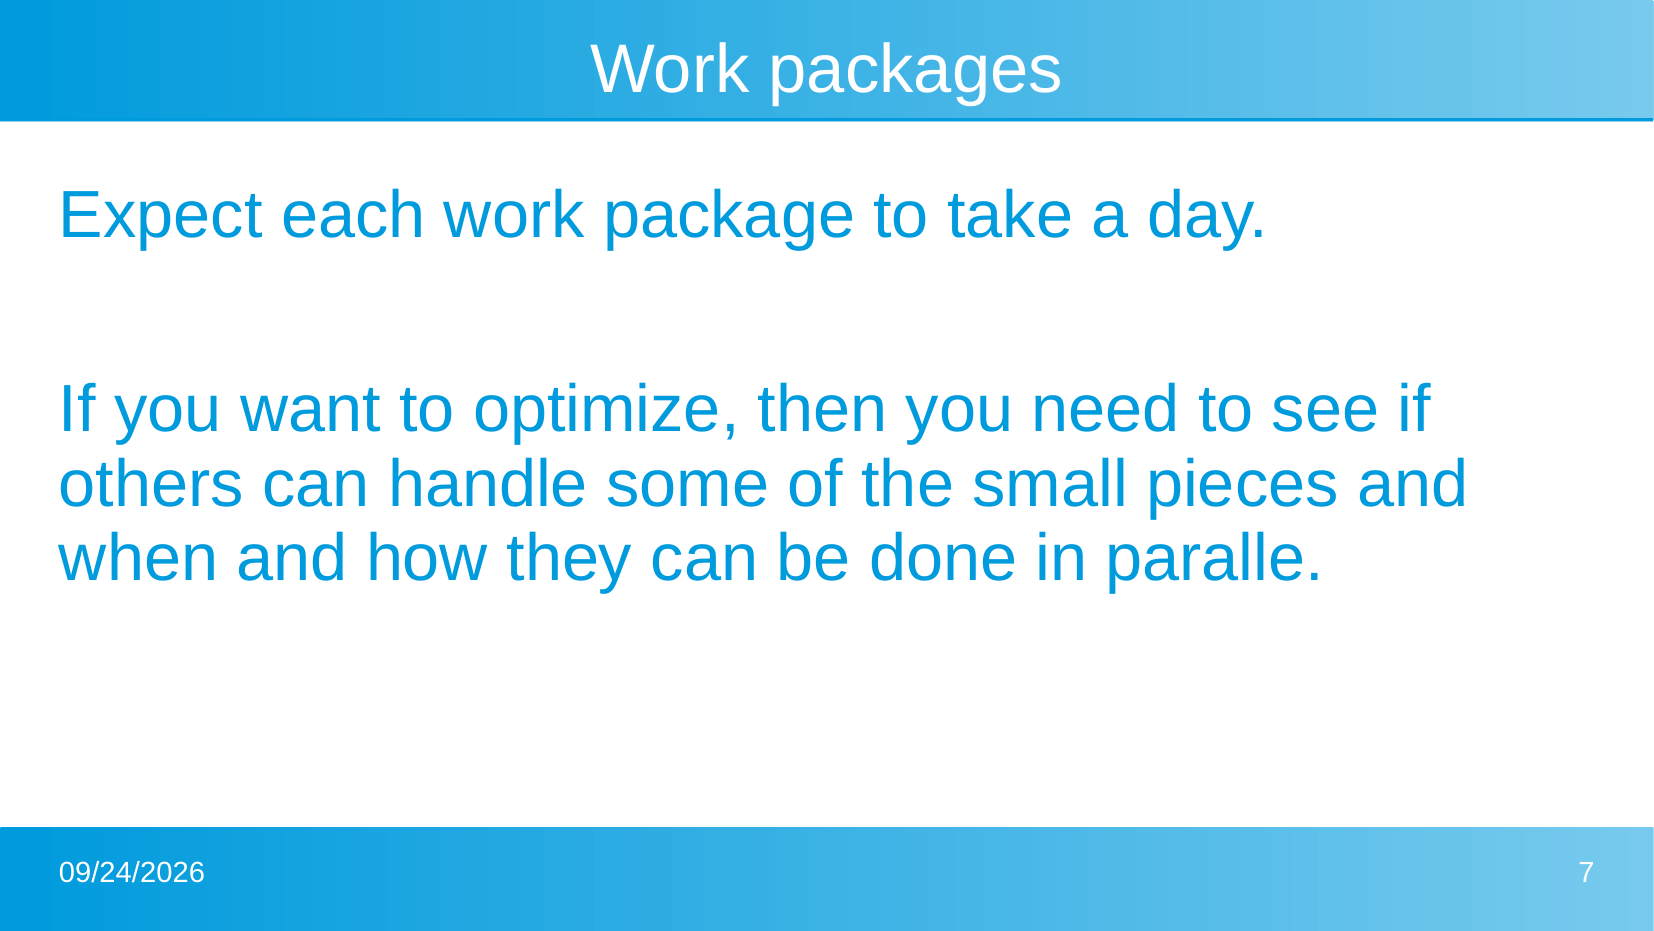

# Work packages
Expect each work package to take a day.
If you want to optimize, then you need to see if others can handle some of the small pieces and when and how they can be done in paralle.
7